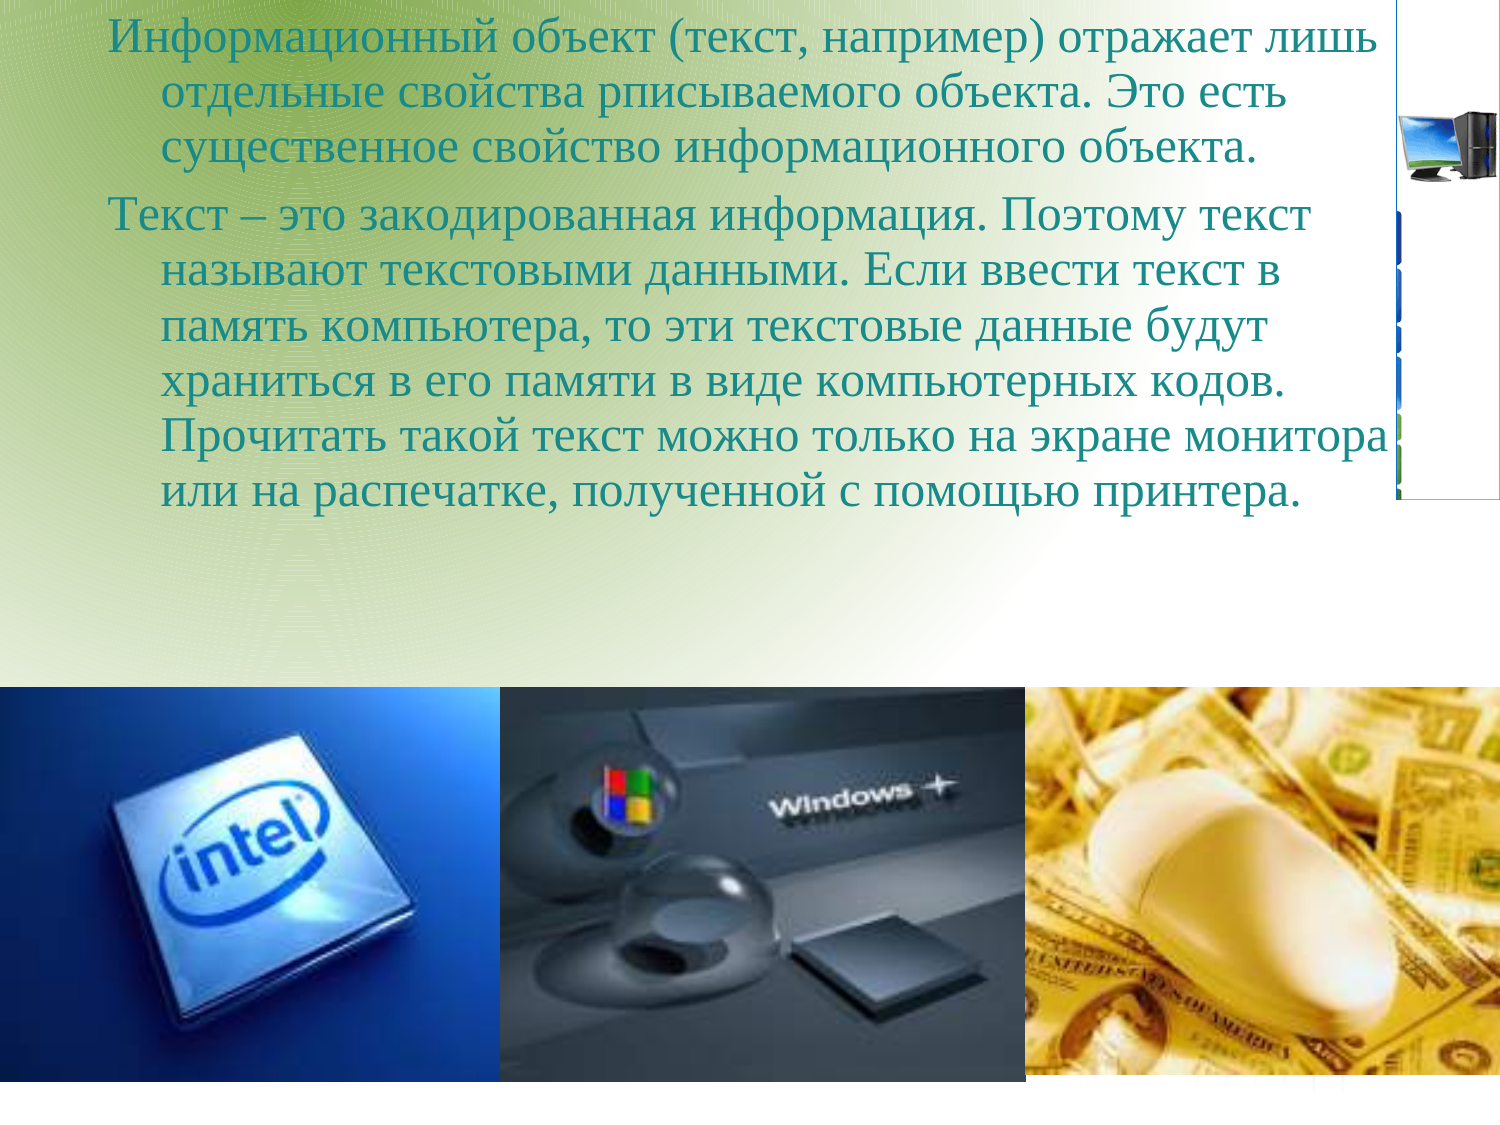

# Информационный объект (текст, например) отражает лишь отдельные свойства рписываемого объекта. Это есть существенное свойство информационного объекта.
Текст – это закодированная информация. Поэтому текст называют текстовыми данными. Если ввести текст в память компьютера, то эти текстовые данные будут храниться в его памяти в виде компьютерных кодов. Прочитать такой текст можно только на экране монитора или на распечатке, полученной с помощью принтера.